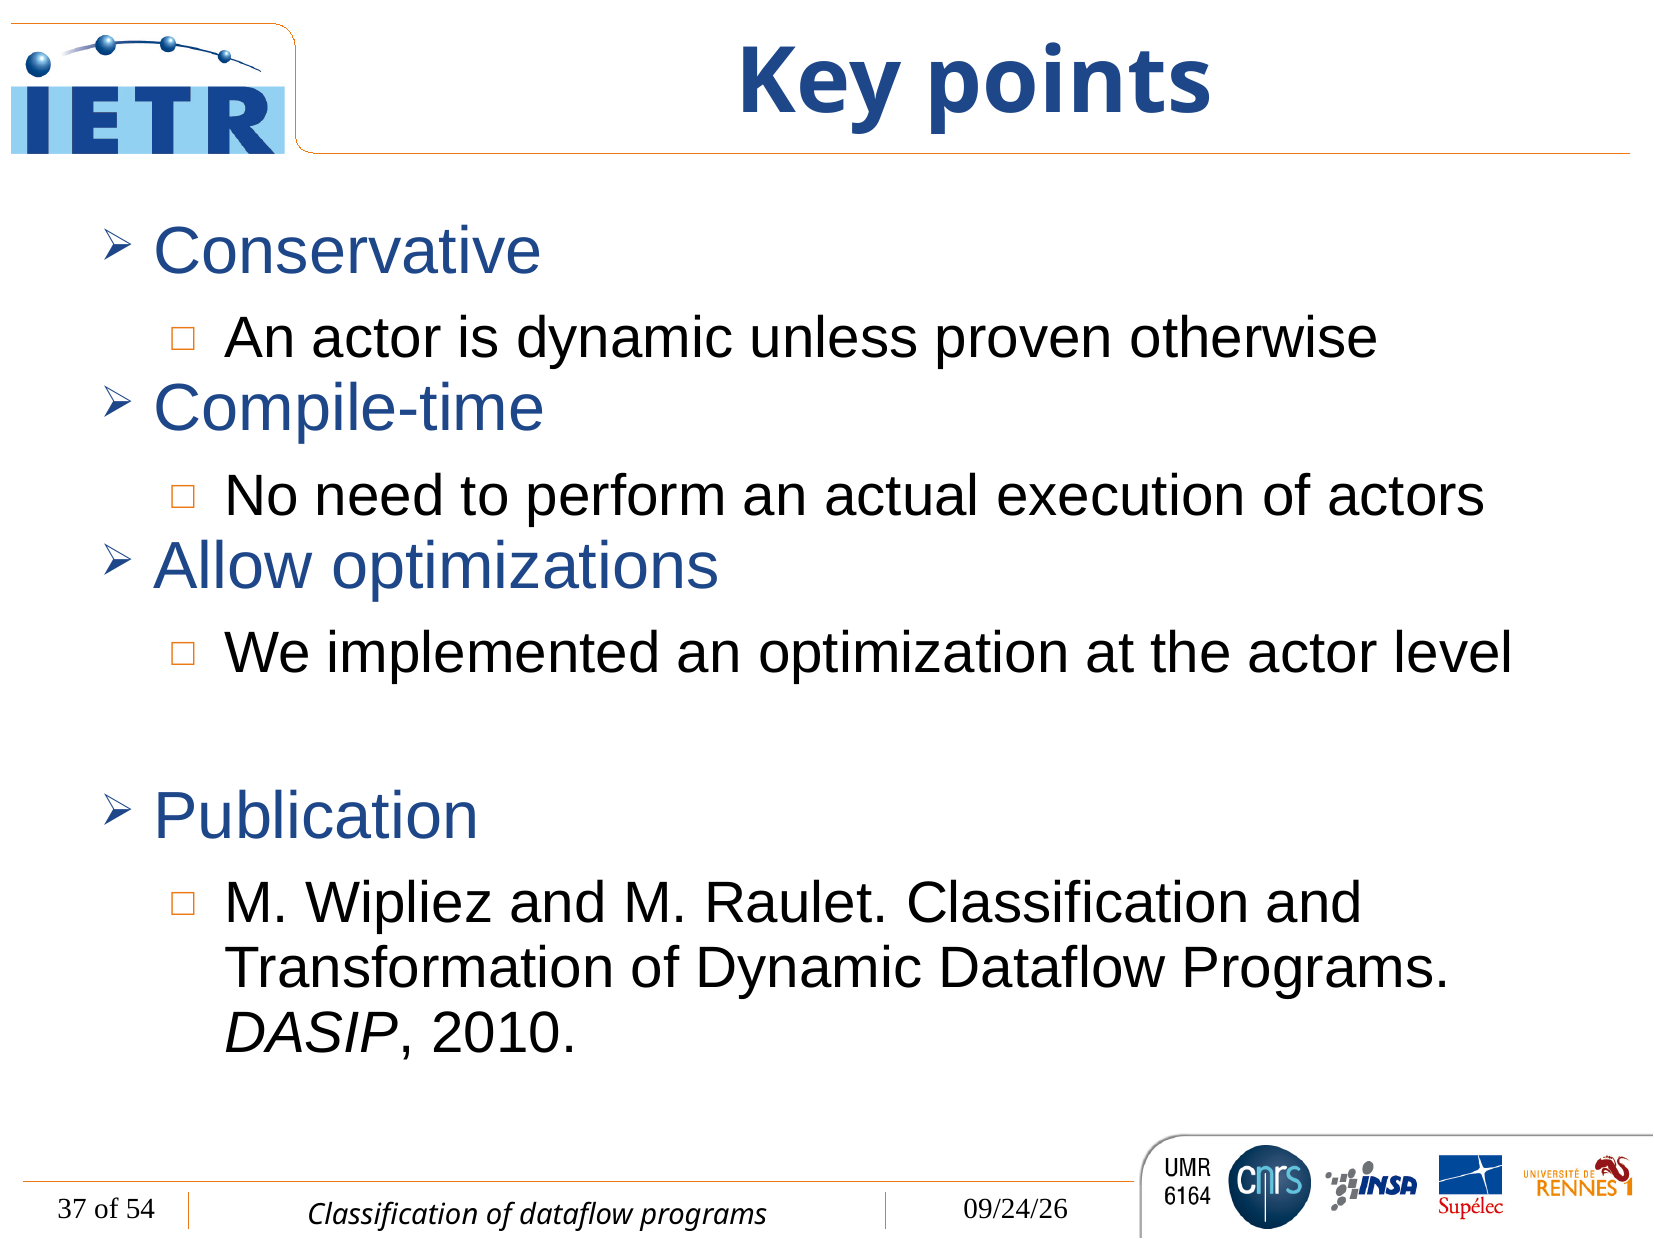

# Key points
Conservative
An actor is dynamic unless proven otherwise
Compile-time
No need to perform an actual execution of actors
Allow optimizations
We implemented an optimization at the actor level
Publication
M. Wipliez and M. Raulet. Classification and Transformation of Dynamic Dataflow Programs. DASIP, 2010.
37
Classification of dataflow programs